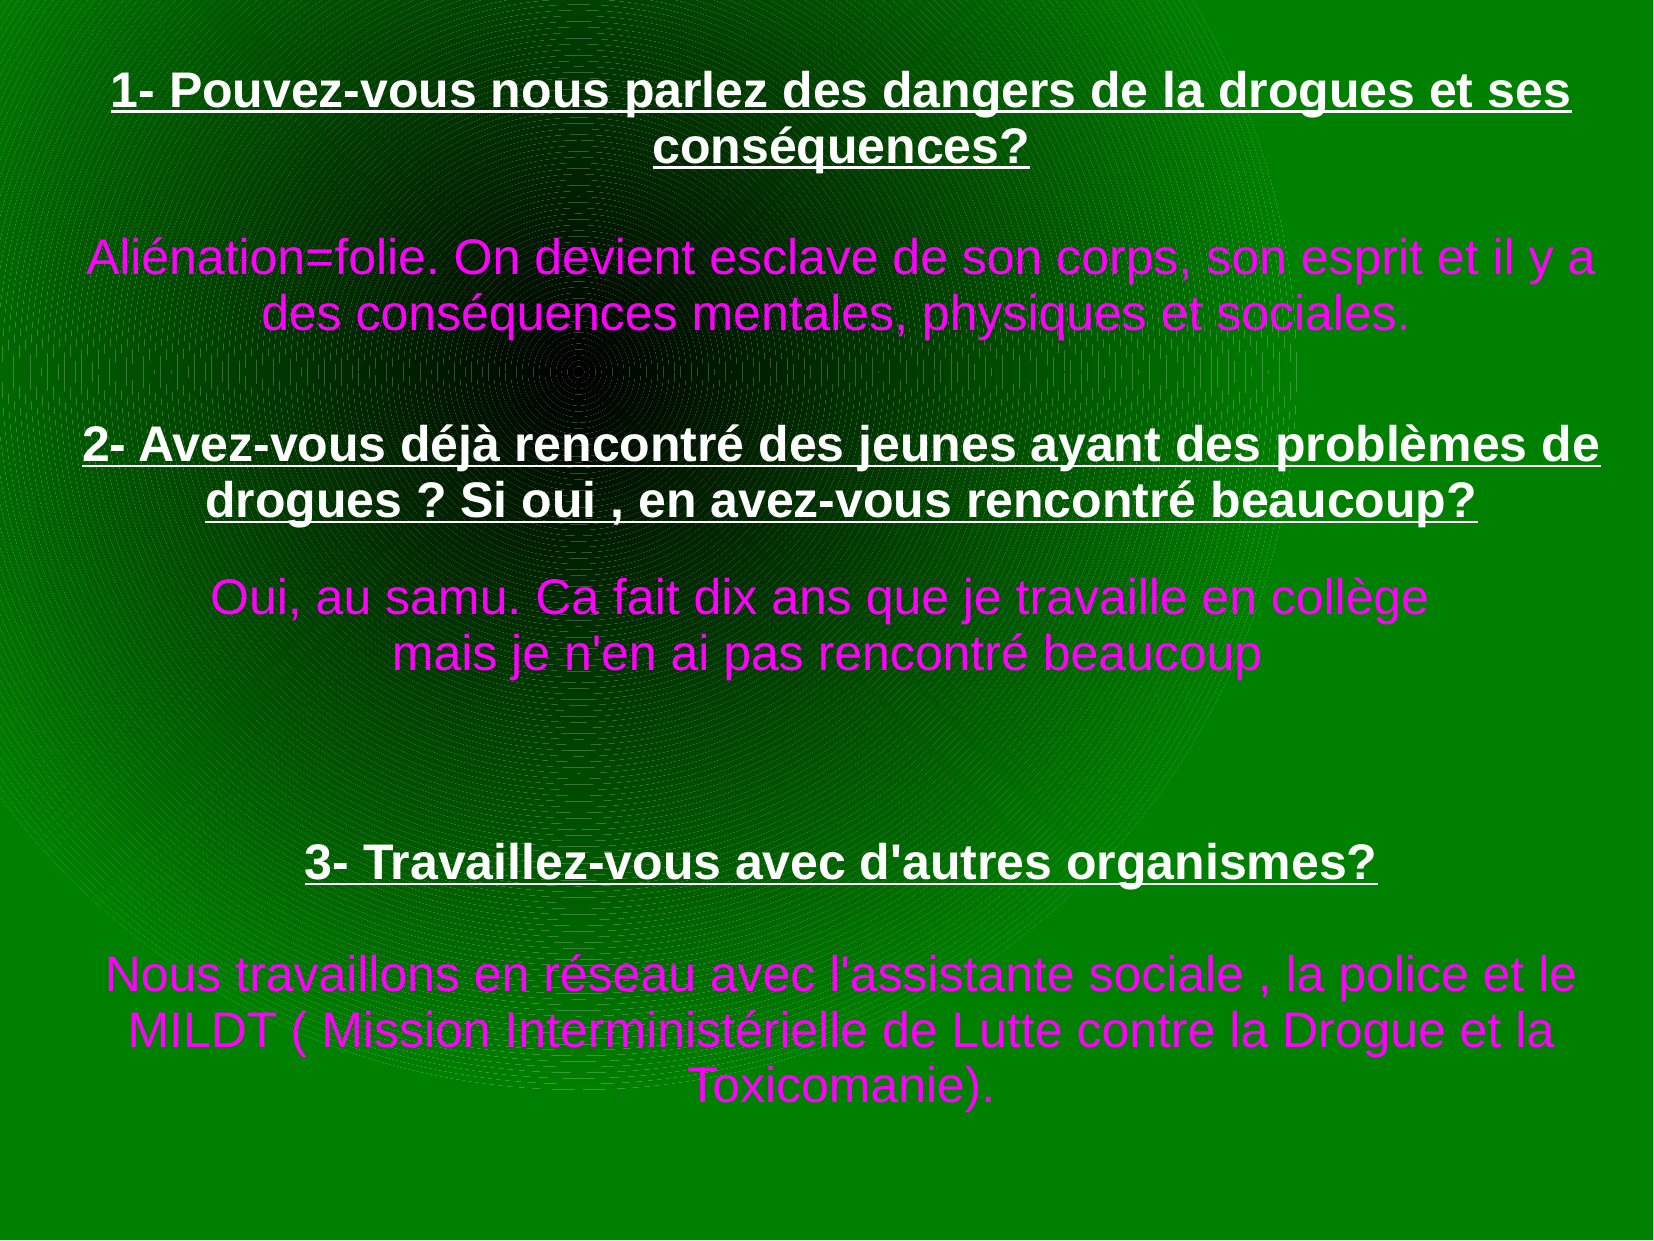

1- Pouvez-vous nous parlez des dangers de la drogues et ses conséquences?
Aliénation=folie. On devient esclave de son corps, son esprit et il y a des conséquences mentales, physiques et sociales.
2- Avez-vous déjà rencontré des jeunes ayant des problèmes de drogues ? Si oui , en avez-vous rencontré beaucoup?
Oui, au samu. Ca fait dix ans que je travaille en collège
 mais je n'en ai pas rencontré beaucoup
3- Travaillez-vous avec d'autres organismes?
Nous travaillons en réseau avec l'assistante sociale , la police et le MILDT ( Mission Interministérielle de Lutte contre la Drogue et la Toxicomanie).